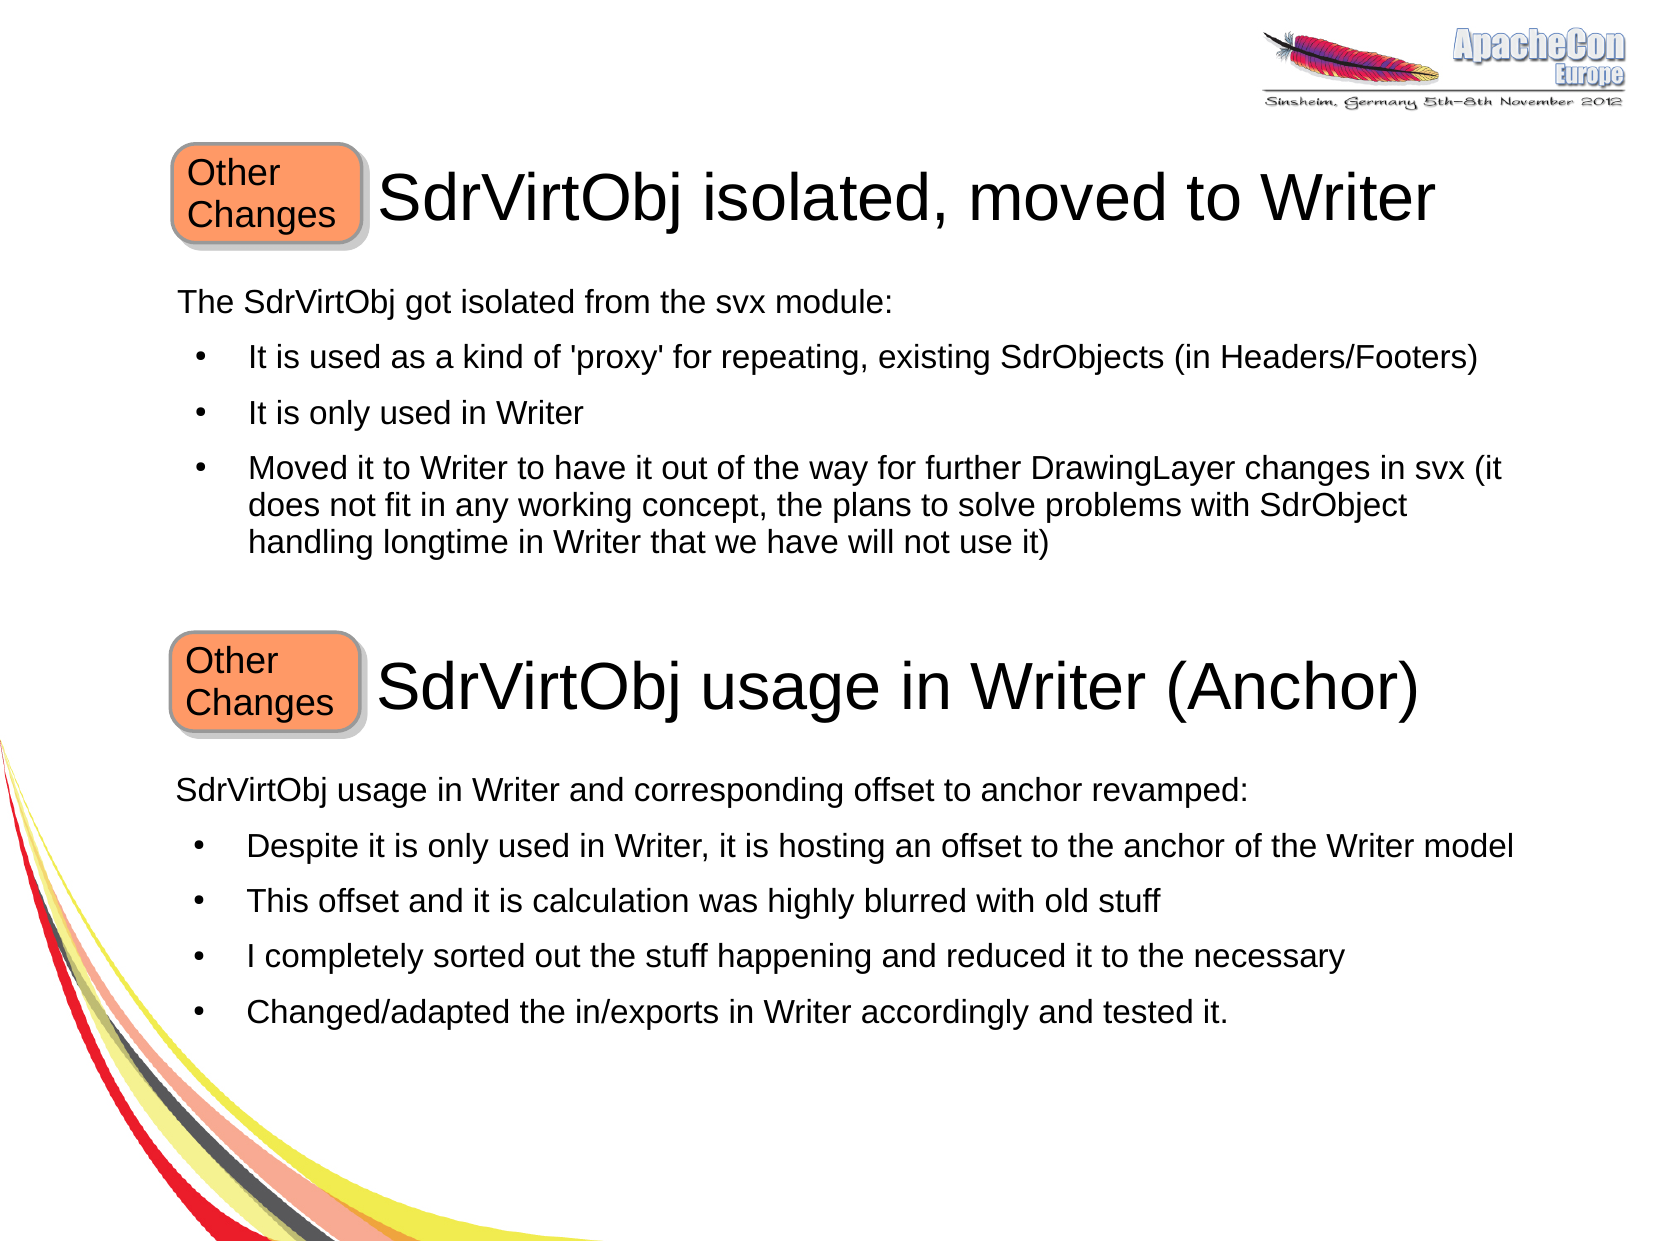

Other
Changes
SdrVirtObj isolated, moved to Writer
# The SdrVirtObj got isolated from the svx module:
It is used as a kind of 'proxy' for repeating, existing SdrObjects (in Headers/Footers)
It is only used in Writer
Moved it to Writer to have it out of the way for further DrawingLayer changes in svx (it does not fit in any working concept, the plans to solve problems with SdrObject handling longtime in Writer that we have will not use it)
Other
Changes
SdrVirtObj usage in Writer (Anchor)
SdrVirtObj usage in Writer and corresponding offset to anchor revamped:
Despite it is only used in Writer, it is hosting an offset to the anchor of the Writer model
This offset and it is calculation was highly blurred with old stuff
I completely sorted out the stuff happening and reduced it to the necessary
Changed/adapted the in/exports in Writer accordingly and tested it.